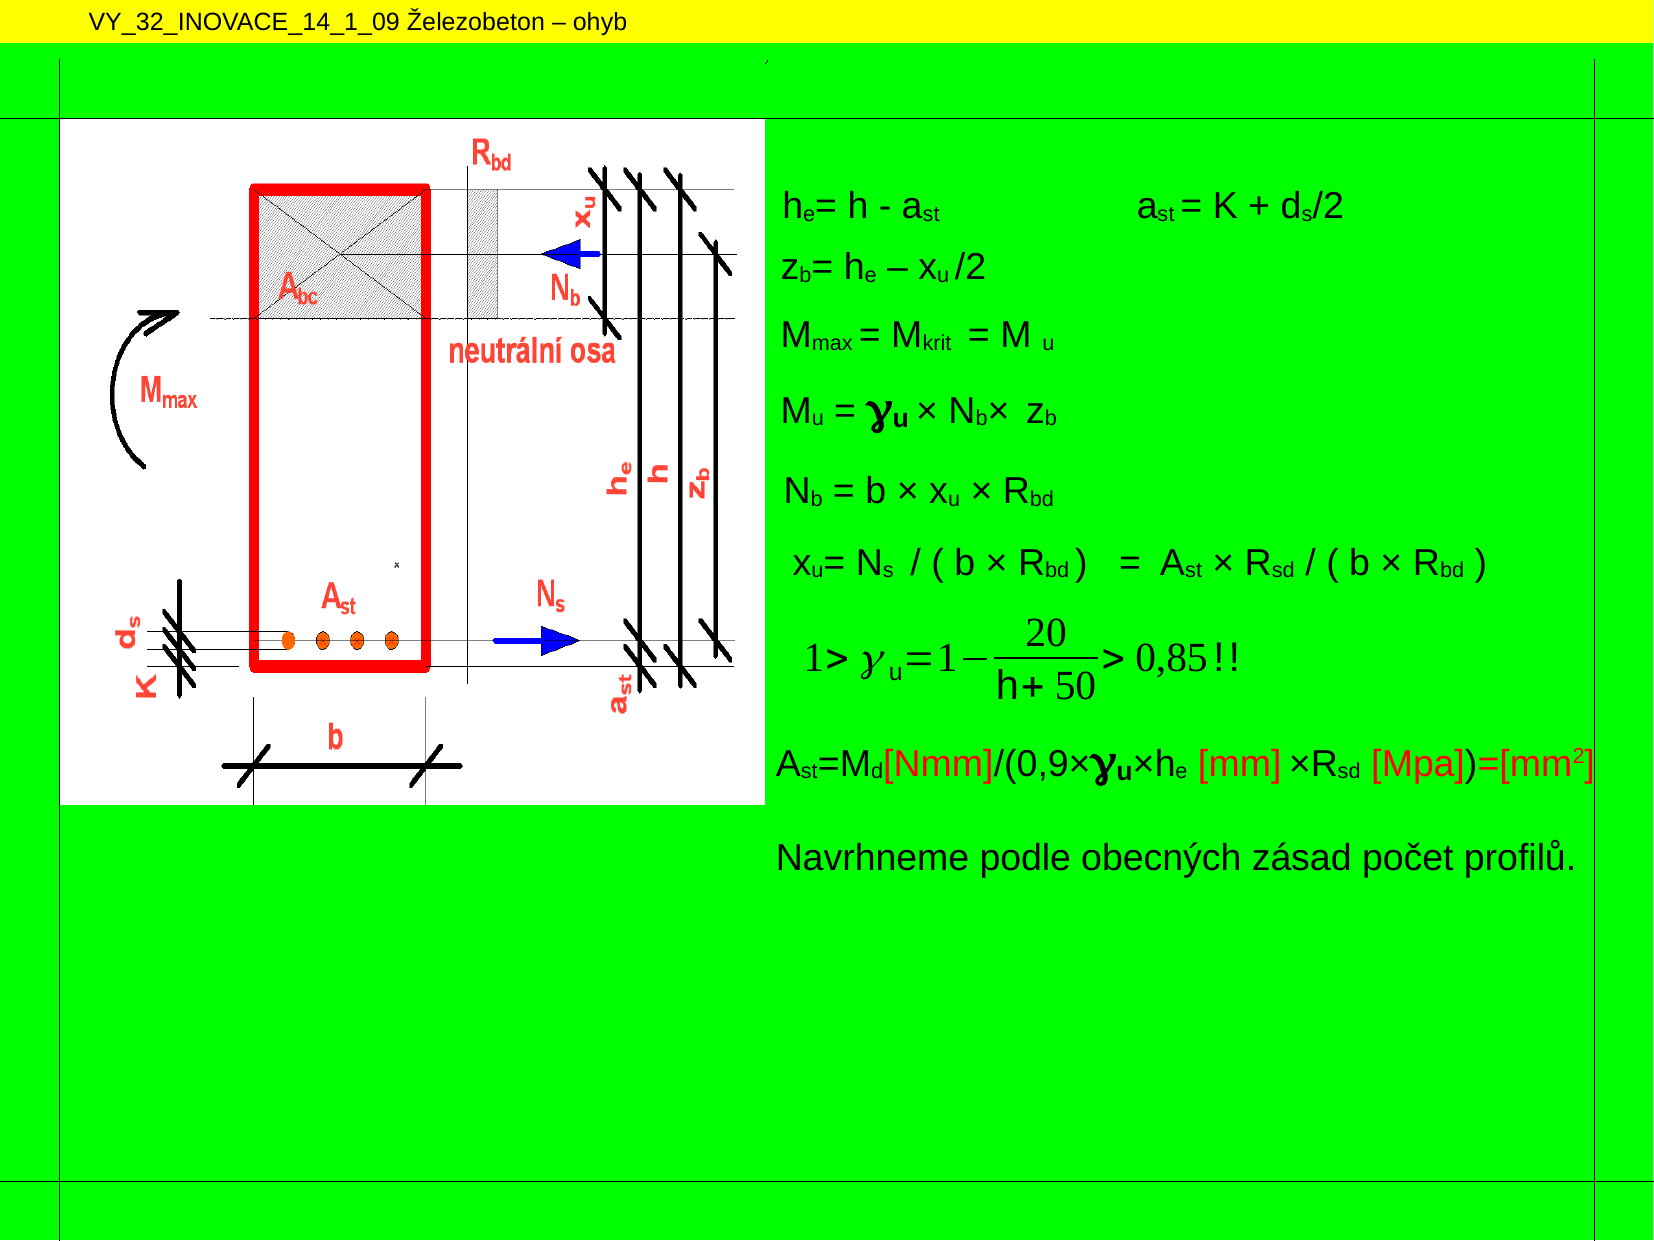

VY_32_INOVACE_14_1_09 Železobeton – ohyb
he= h - ast
ast = K + ds/2
zb= he – xu /2
Mmax = Mkrit = M u
Mu = gu × Nb× zb
Nb = b × xu × Rbd
 xu= Ns / ( b × Rbd ) = Ast × Rsd / ( b × Rbd )
Ast=Md[Nmm]/(0,9×gu×he [mm] ×Rsd [Mpa])=[mm2]
Navrhneme podle obecných zásad počet profilů.